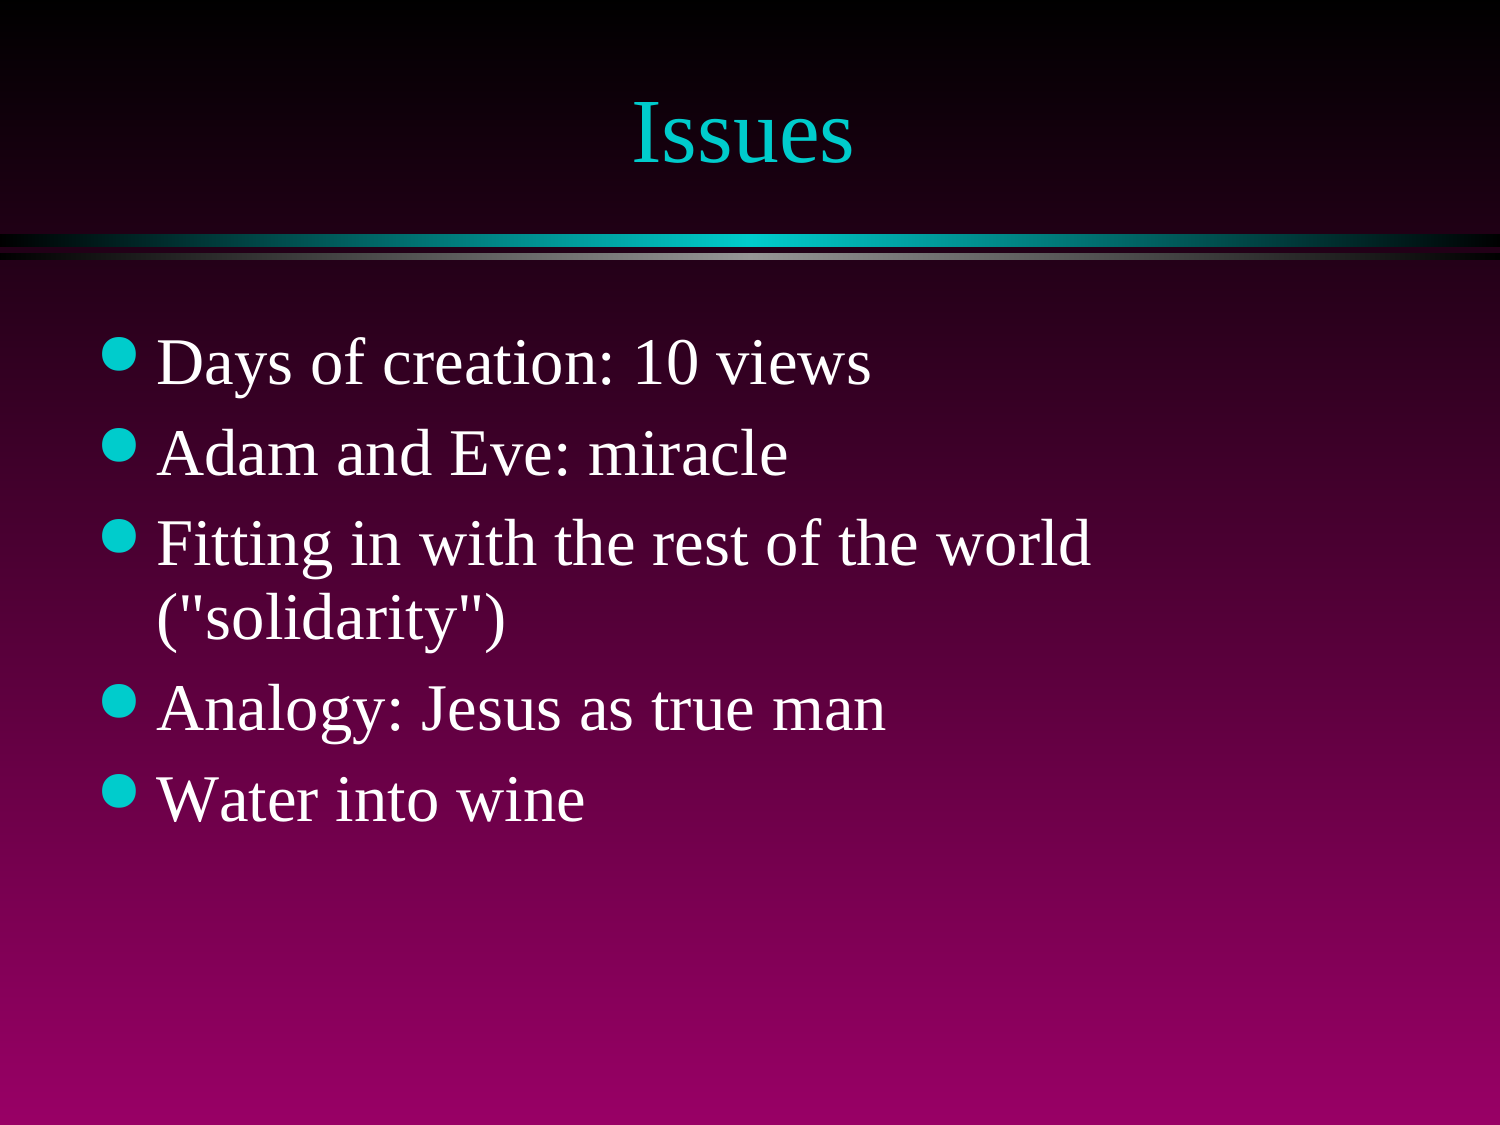

# Issues
Days of creation: 10 views
Adam and Eve: miracle
Fitting in with the rest of the world ("solidarity")
Analogy: Jesus as true man
Water into wine